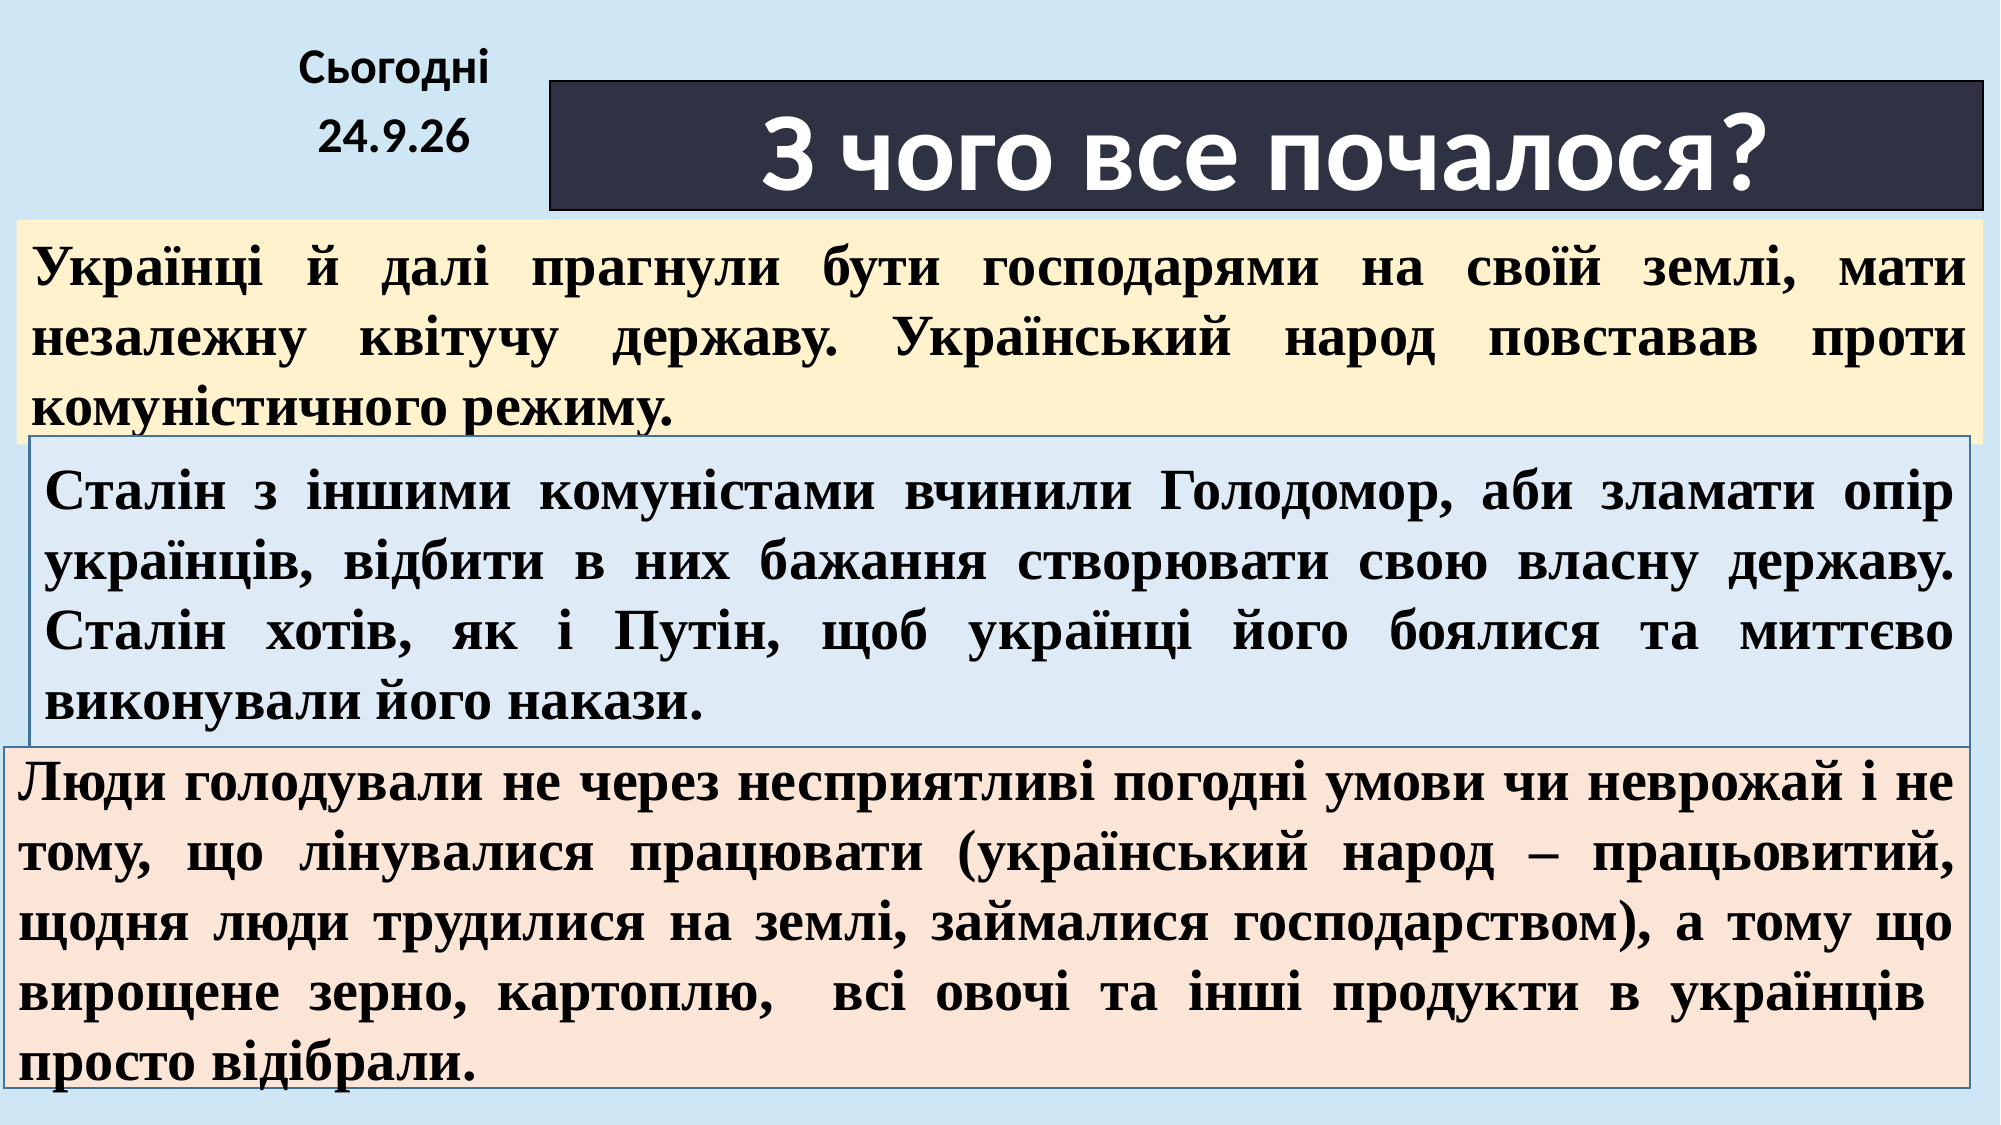

Сьогодні
З чого все почалося?
Українці й далі прагнули бути господарями на своїй землі, мати незалежну квітучу державу. Український народ повставав проти комуністичного режиму.
Сталін з іншими комуністами вчинили Голодомор, аби зламати опір українців, відбити в них бажання створювати свою власну державу. Сталін хотів, як і Путін, щоб українці його боялися та миттєво виконували його накази.
Люди голодували не через несприятливі погодні умови чи неврожай і не тому, що лінувалися працювати (український народ – працьовитий, щодня люди трудилися на землі, займалися господарством), а тому що вирощене зерно, картоплю, всі овочі та інші продукти в українців просто відібрали.